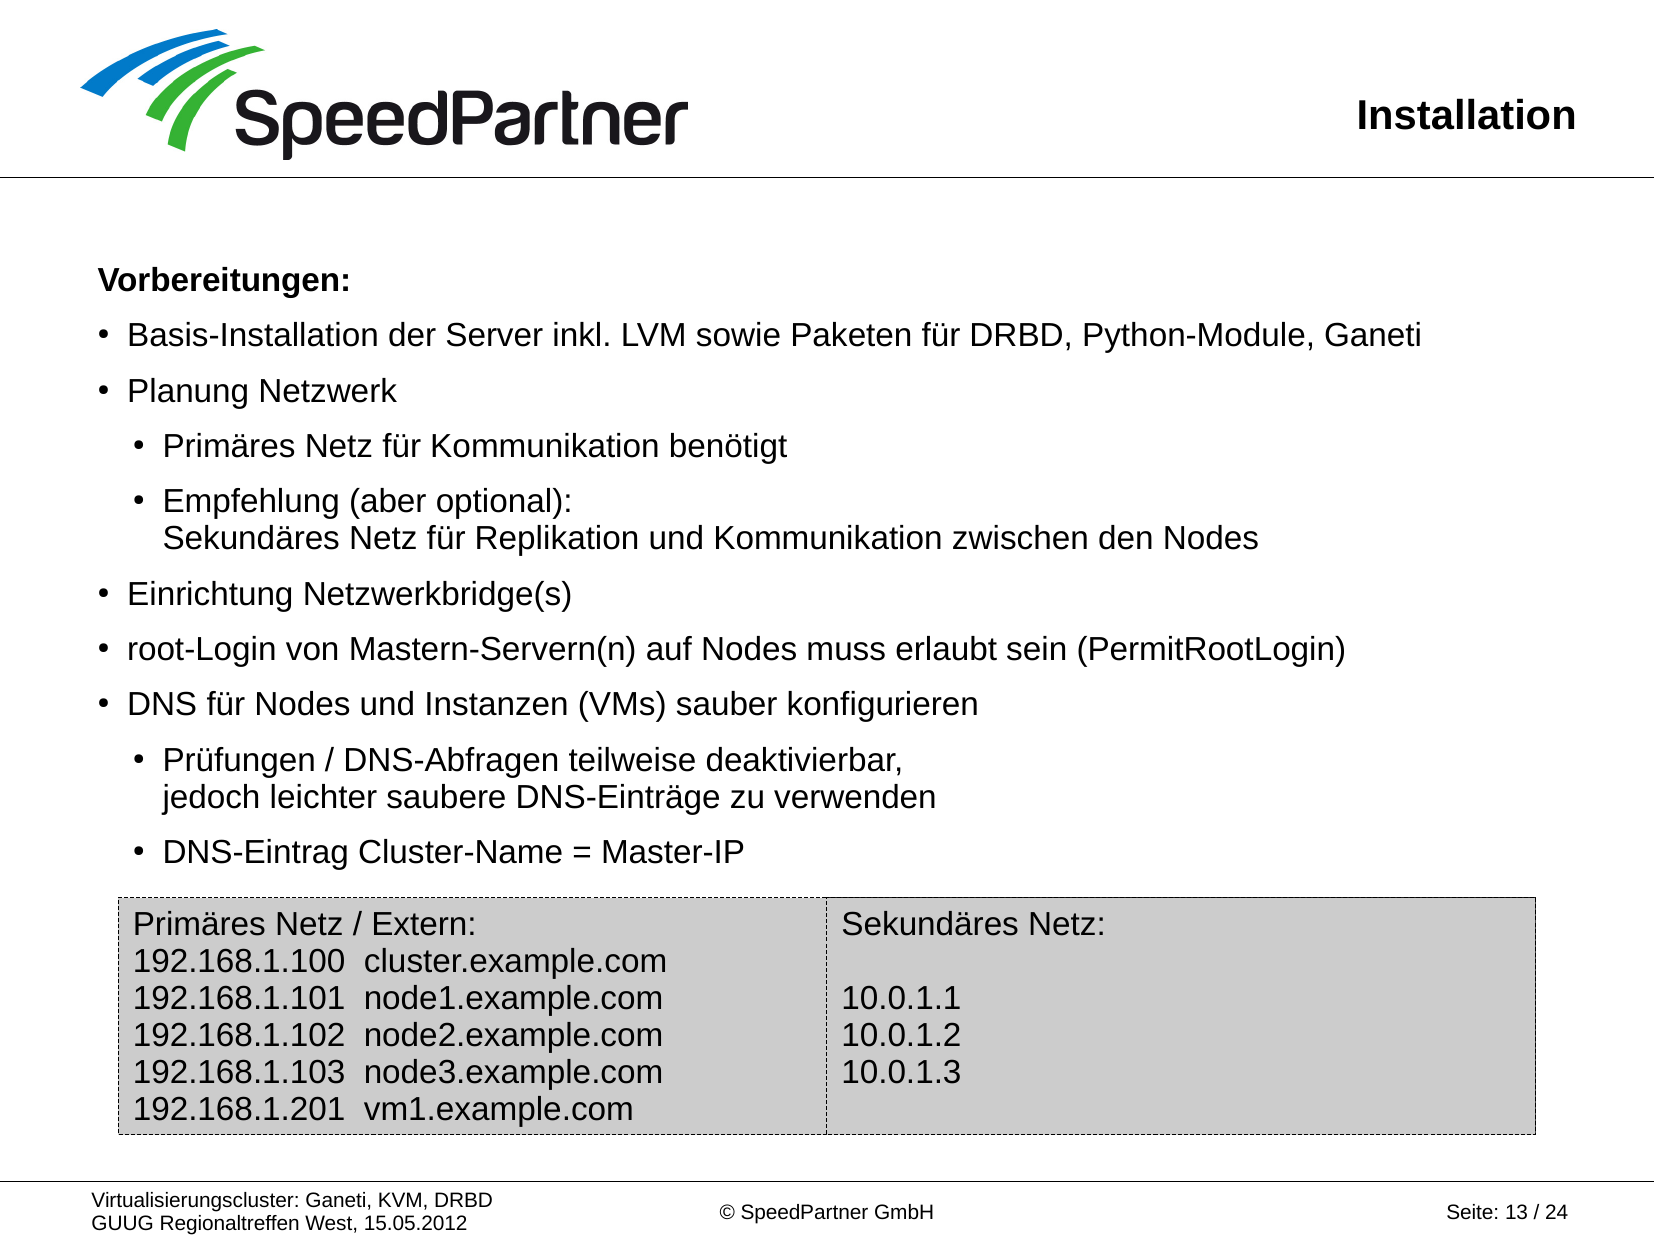

# Installation
Vorbereitungen:
Basis-Installation der Server inkl. LVM sowie Paketen für DRBD, Python-Module, Ganeti
Planung Netzwerk
Primäres Netz für Kommunikation benötigt
Empfehlung (aber optional):
Sekundäres Netz für Replikation und Kommunikation zwischen den Nodes
Einrichtung Netzwerkbridge(s)
root-Login von Mastern-Servern(n) auf Nodes muss erlaubt sein (PermitRootLogin)
DNS für Nodes und Instanzen (VMs) sauber konfigurieren
Prüfungen / DNS-Abfragen teilweise deaktivierbar,
jedoch leichter saubere DNS-Einträge zu verwenden
DNS-Eintrag Cluster-Name = Master-IP
Primäres Netz / Extern:
192.168.1.100 cluster.example.com
192.168.1.101 node1.example.com
192.168.1.102 node2.example.com
192.168.1.103 node3.example.com
192.168.1.201 vm1.example.com
Sekundäres Netz:
10.0.1.1
10.0.1.2
10.0.1.3